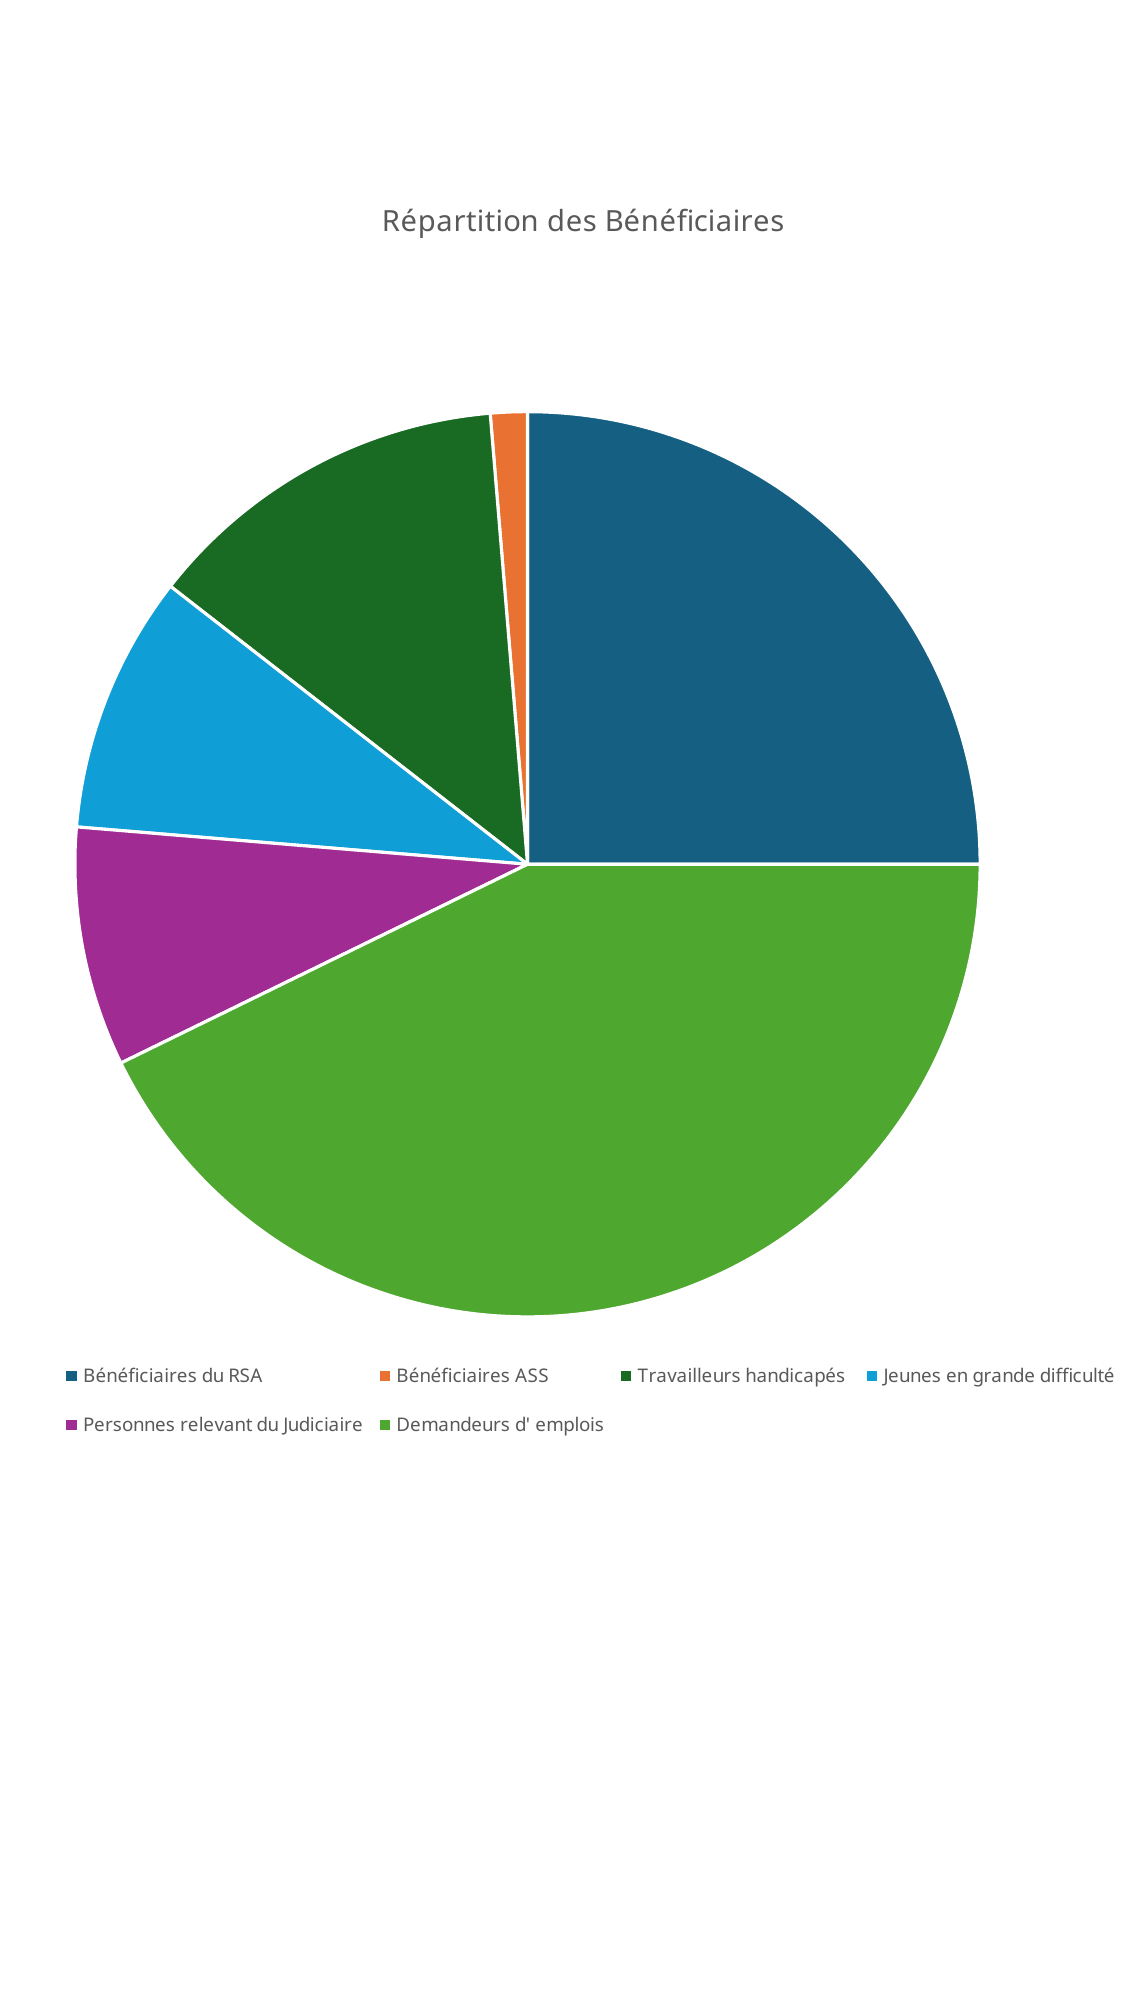

### Chart: Répartition des Bénéficiaires
| Category | Série1 |
|---|---|
| Bénéficiaires du RSA | 38.0 |
| Bénéficiaires ASS | 2.0 |
| Travailleurs handicapés | 20.0 |
| Jeunes en grande difficulté | 14.0 |
| Personnes relevant du Judiciaire | 13.0 |
| Demandeurs d' emplois | 65.0 |